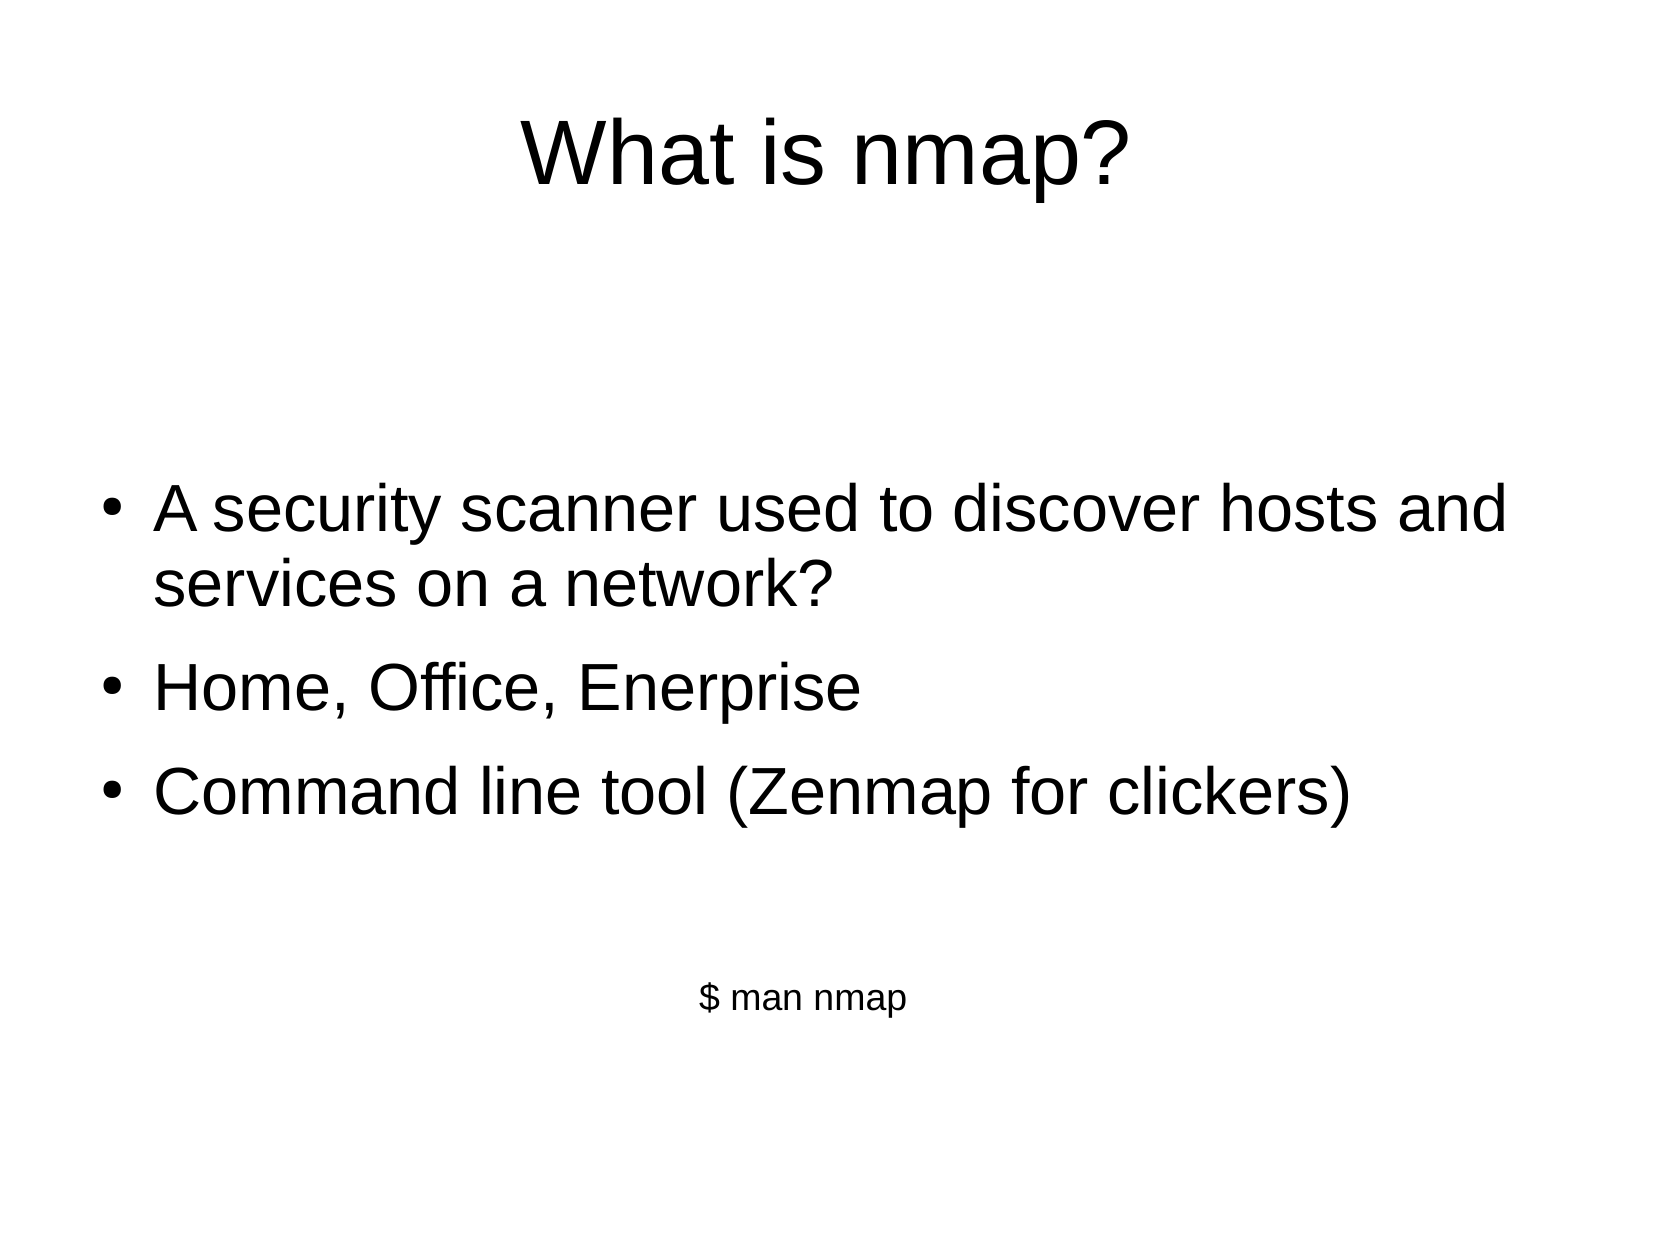

# What is nmap?
A security scanner used to discover hosts and services on a network?
Home, Office, Enerprise
Command line tool (Zenmap for clickers)
$ man nmap